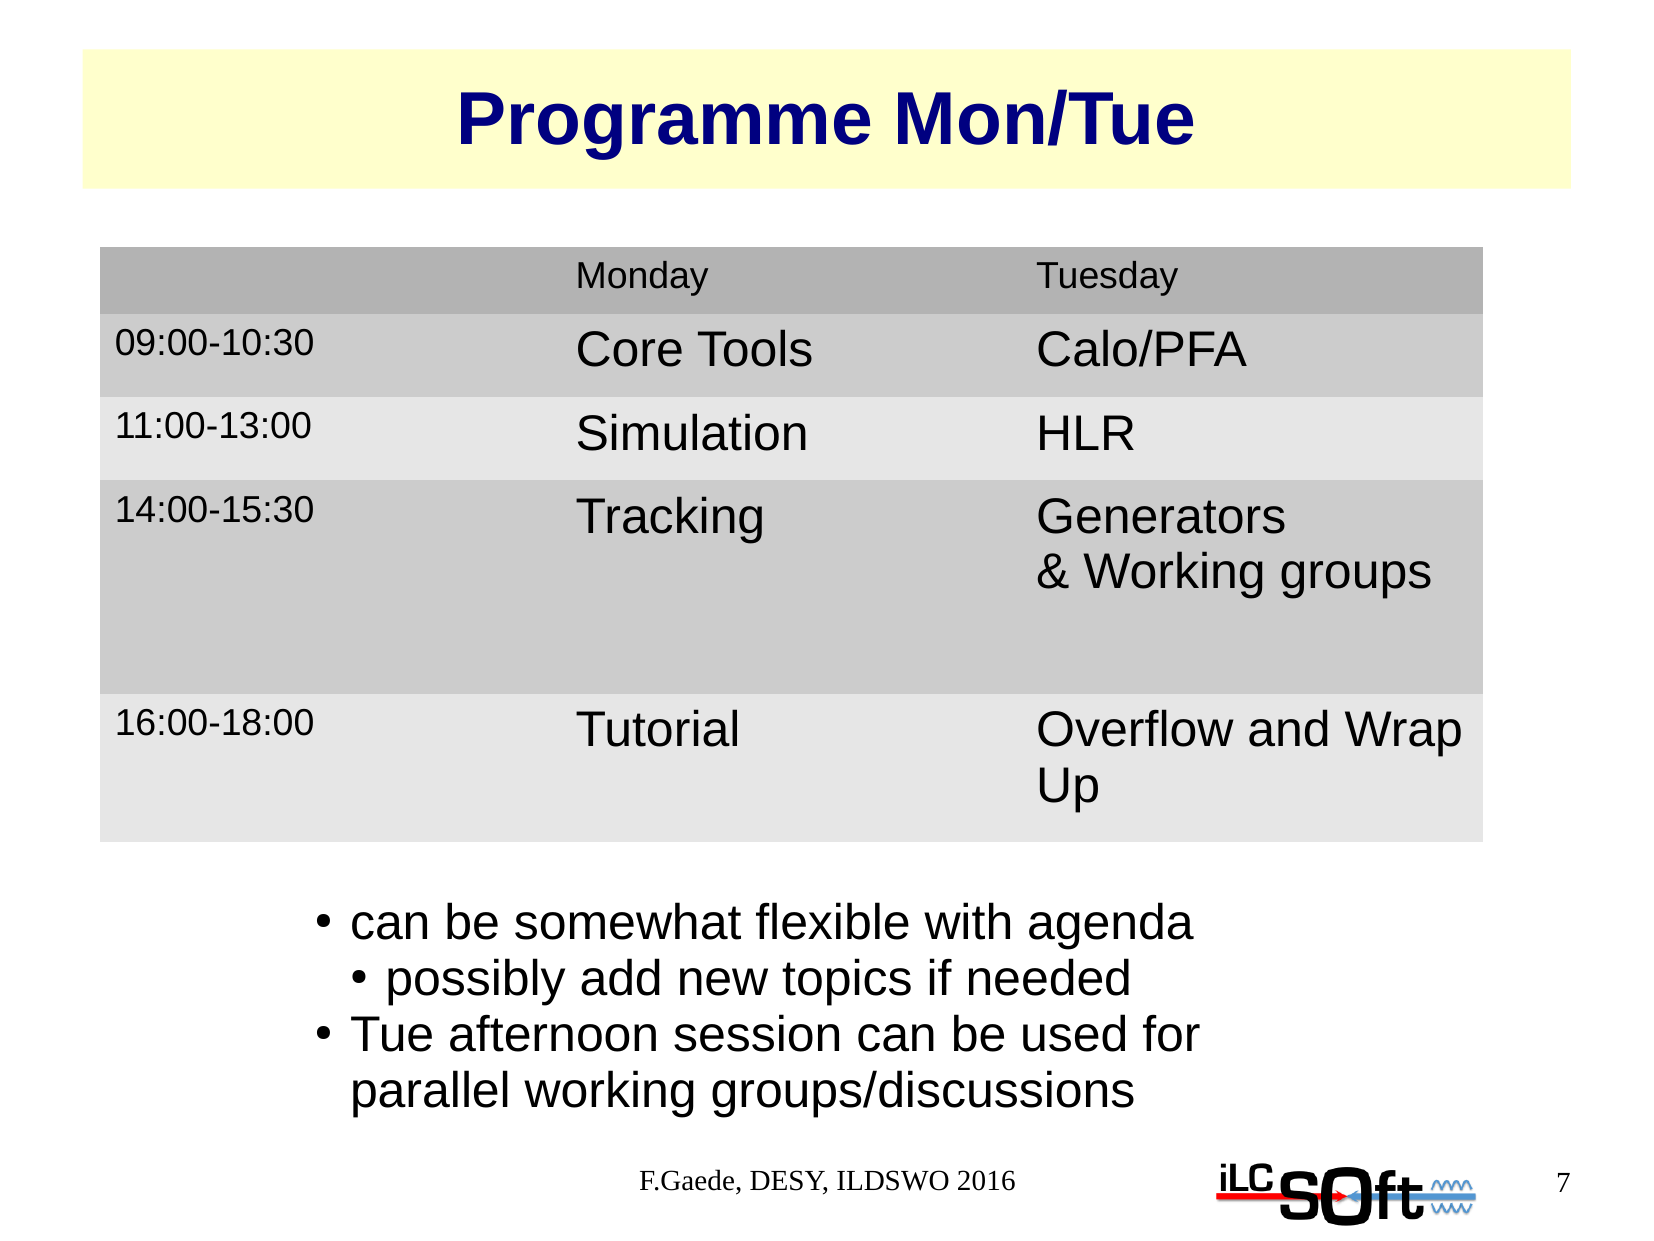

# Programme Mon/Tue
| | Monday | Tuesday |
| --- | --- | --- |
| 09:00-10:30 | Core Tools | Calo/PFA |
| 11:00-13:00 | Simulation | HLR |
| 14:00-15:30 | Tracking | Generators & Working groups |
| 16:00-18:00 | Tutorial | Overflow and Wrap Up |
can be somewhat flexible with agenda
possibly add new topics if needed
Tue afternoon session can be used for
parallel working groups/discussions
7